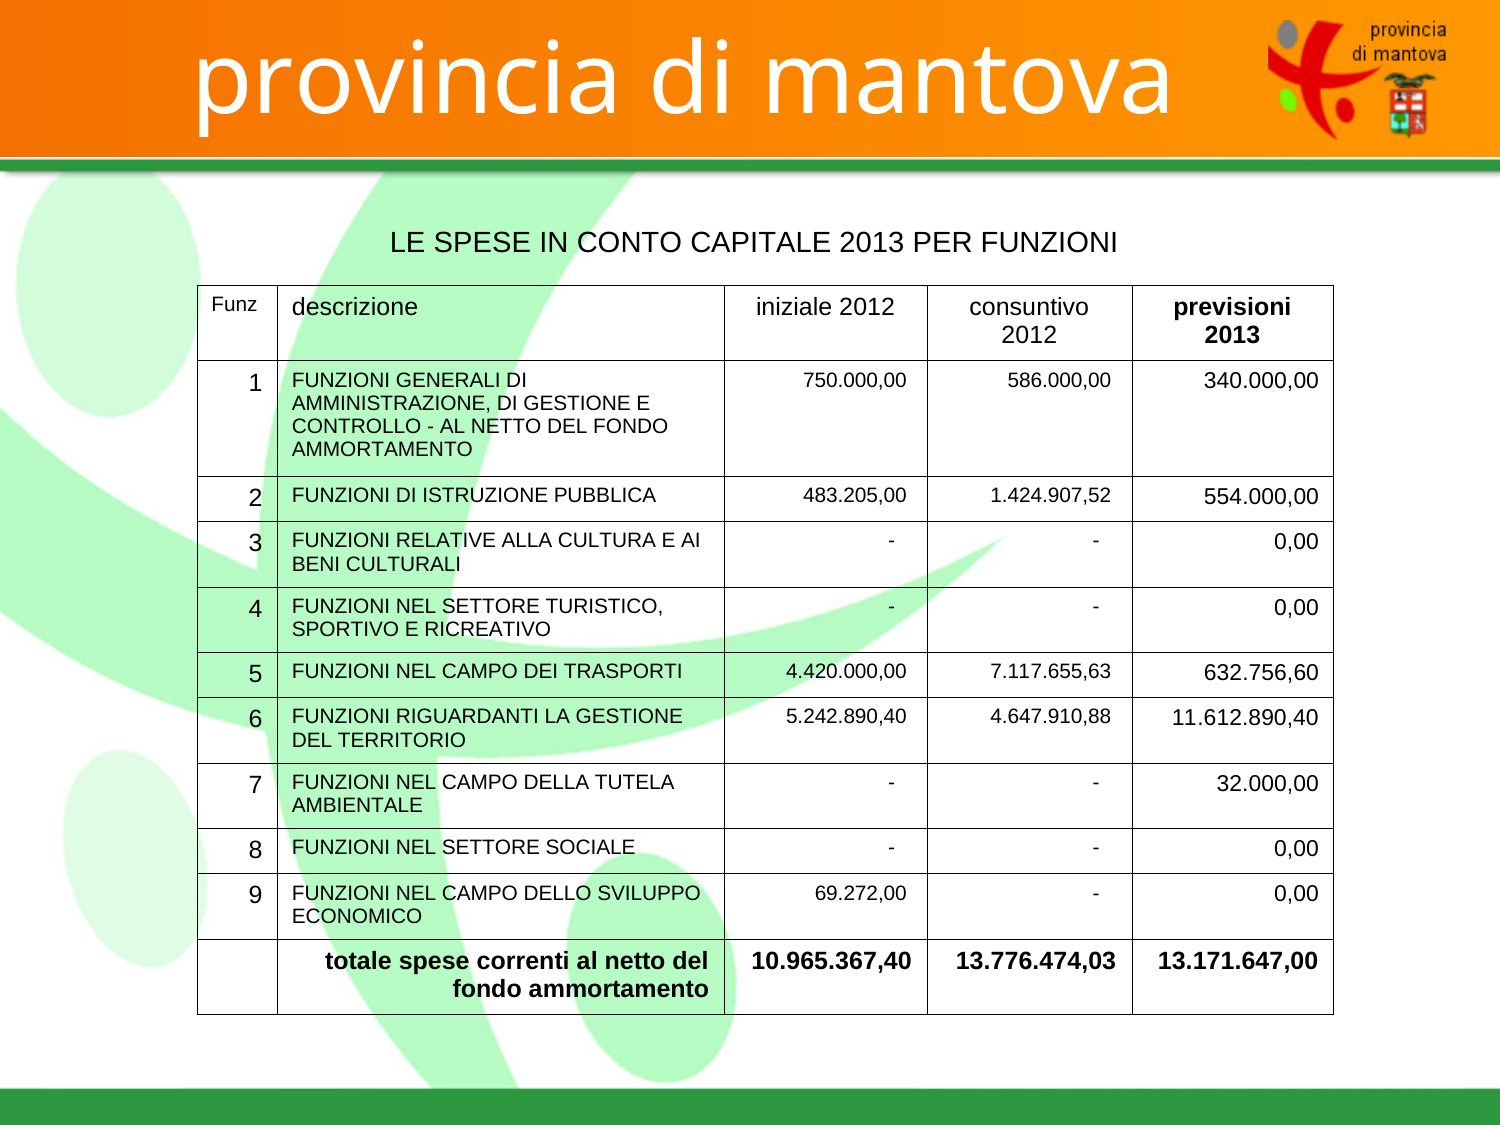

provincia di mantova
| LE SPESE IN CONTO CAPITALE 2013 PER FUNZIONI |
| --- |
| Funz | descrizione | iniziale 2012 | consuntivo 2012 | previsioni 2013 |
| --- | --- | --- | --- | --- |
| 1 | FUNZIONI GENERALI DI AMMINISTRAZIONE, DI GESTIONE E CONTROLLO - AL NETTO DEL FONDO AMMORTAMENTO | 750.000,00 | 586.000,00 | 340.000,00 |
| 2 | FUNZIONI DI ISTRUZIONE PUBBLICA | 483.205,00 | 1.424.907,52 | 554.000,00 |
| 3 | FUNZIONI RELATIVE ALLA CULTURA E AI BENI CULTURALI | - | - | 0,00 |
| 4 | FUNZIONI NEL SETTORE TURISTICO, SPORTIVO E RICREATIVO | - | - | 0,00 |
| 5 | FUNZIONI NEL CAMPO DEI TRASPORTI | 4.420.000,00 | 7.117.655,63 | 632.756,60 |
| 6 | FUNZIONI RIGUARDANTI LA GESTIONE DEL TERRITORIO | 5.242.890,40 | 4.647.910,88 | 11.612.890,40 |
| 7 | FUNZIONI NEL CAMPO DELLA TUTELA AMBIENTALE | - | - | 32.000,00 |
| 8 | FUNZIONI NEL SETTORE SOCIALE | - | - | 0,00 |
| 9 | FUNZIONI NEL CAMPO DELLO SVILUPPO ECONOMICO | 69.272,00 | - | 0,00 |
| | totale spese correnti al netto del fondo ammortamento | 10.965.367,40 | 13.776.474,03 | 13.171.647,00 |